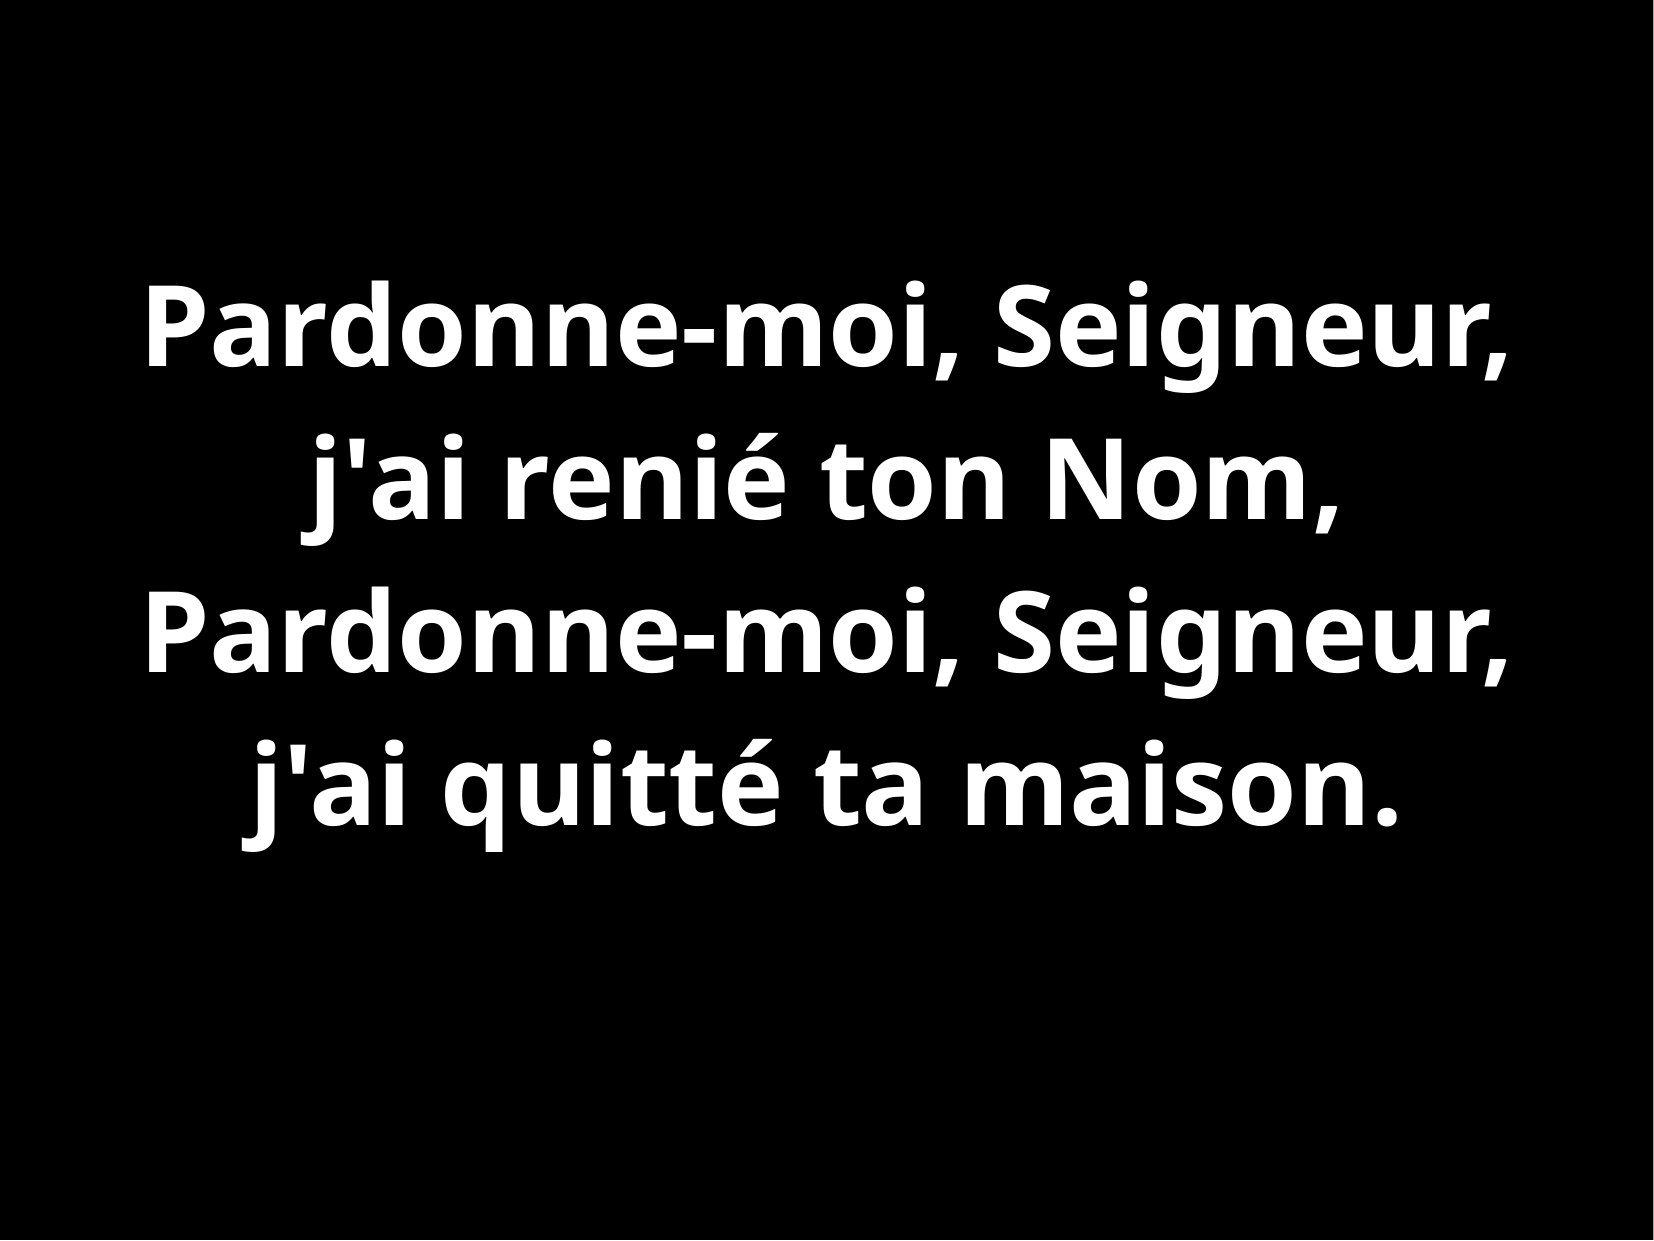

# Pardonne-moi, Seigneur, j'ai renié ton Nom,
Pardonne-moi, Seigneur, j'ai quitté ta maison.